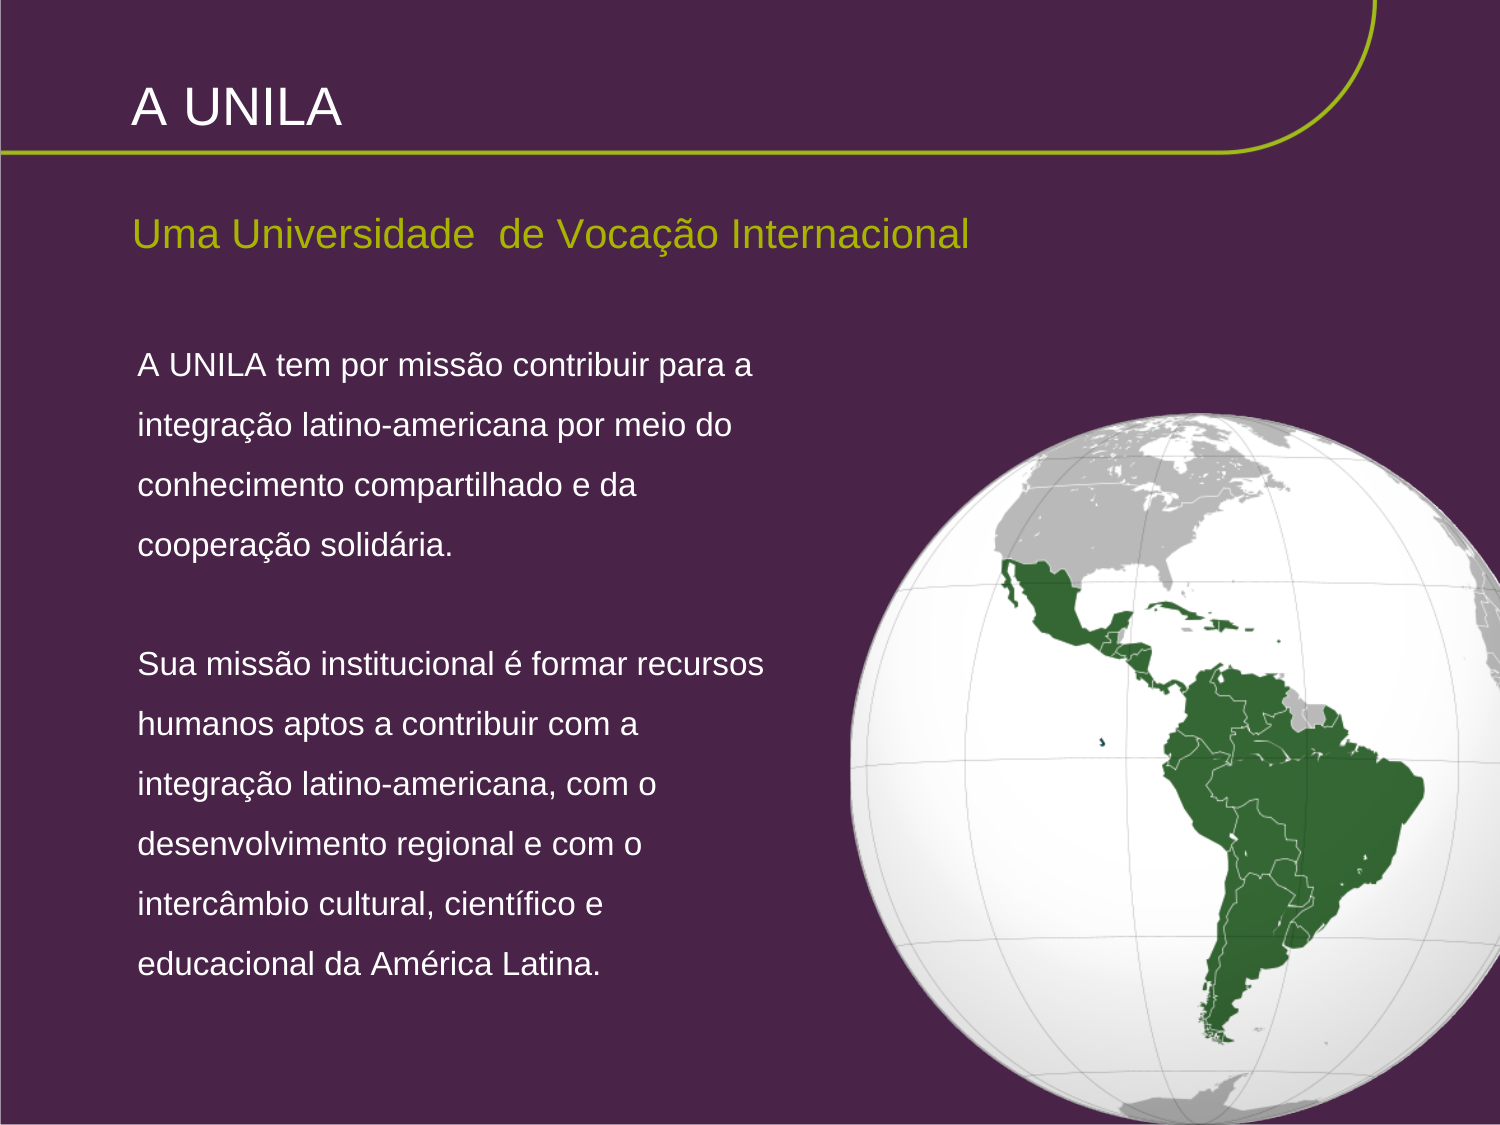

A UNILA
Uma Universidade de Vocação Internacional
A UNILA tem por missão contribuir para a integração latino-americana por meio do conhecimento compartilhado e da cooperação solidária.
Sua missão institucional é formar recursos humanos aptos a contribuir com a integração latino-americana, com o desenvolvimento regional e com o intercâmbio cultural, científico e educacional da América Latina.